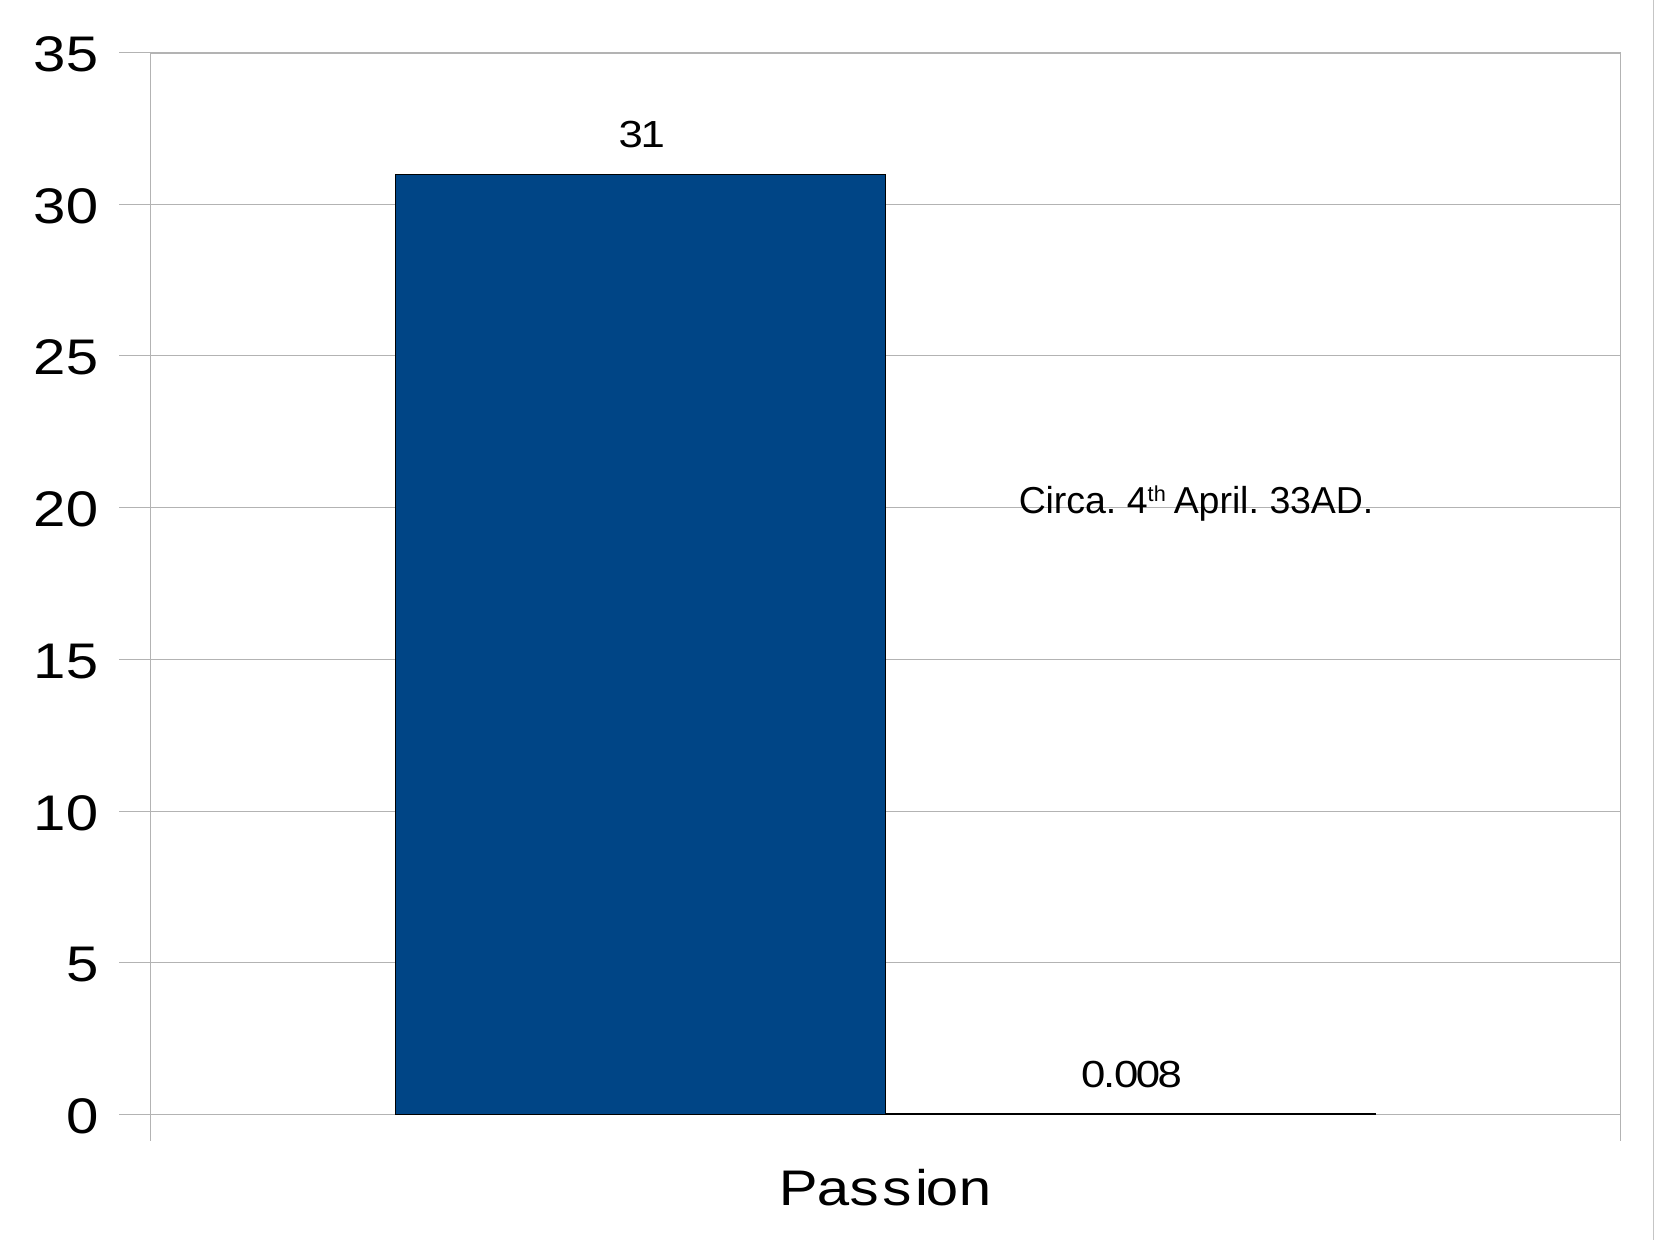

### Chart
| Category | | |
|---|---|---|
| Passion | 31.0 | 0.008 |Circa. 4th April. 33AD.